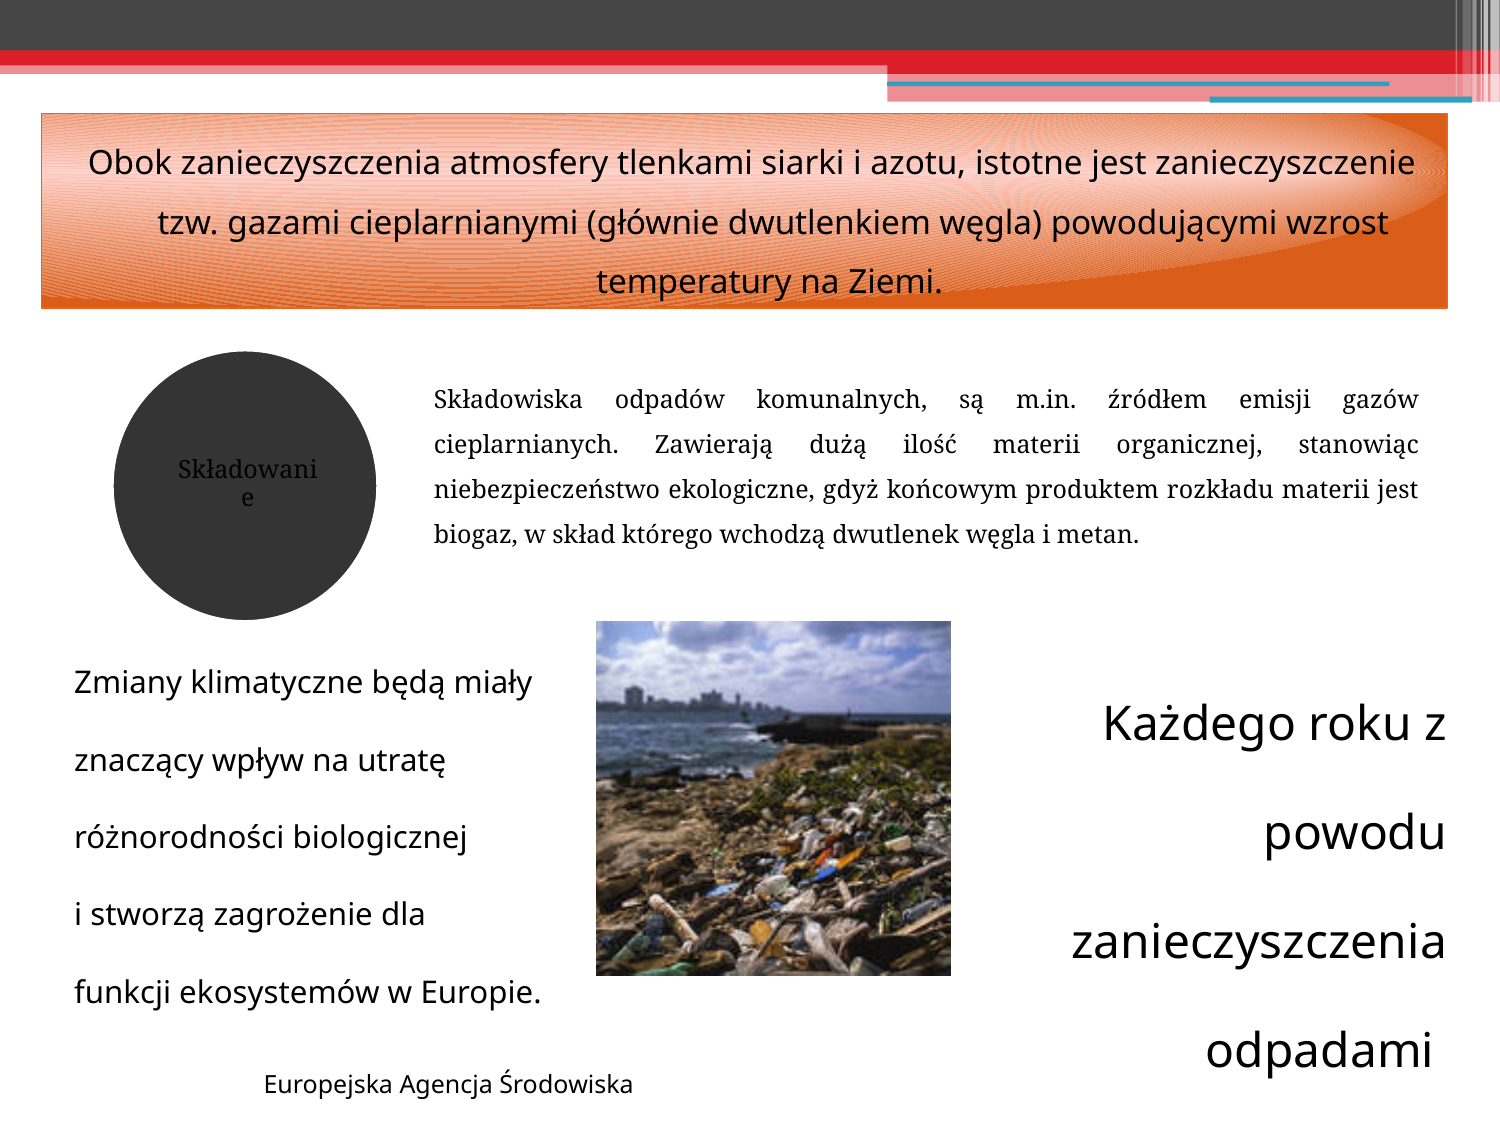

Obok zanieczyszczenia atmosfery tlenkami siarki i azotu, istotne jest zanieczyszczenie tzw. gazami cieplarnianymi (głównie dwutlenkiem węgla) powodującymi wzrost temperatury na Ziemi.
Składowiska odpadów komunalnych, są m.in. źródłem emisji gazów cieplarnianych. Zawierają dużą ilość materii organicznej, stanowiąc niebezpieczeństwo ekologiczne, gdyż końcowym produktem rozkładu materii jest biogaz, w skład którego wchodzą dwutlenek węgla i metan.
Składowanie
Zmiany klimatyczne będą miały
znaczący wpływ na utratę
różnorodności biologicznej
i stworzą zagrożenie dla
funkcji ekosystemów w Europie.
 Europejska Agencja Środowiska
# Każdego roku z powodu zanieczyszczenia odpadami z tworzywa sztucznego i innymi ginie ponad milion ptaków oraz
100 000 ssaków i żółwi morskich.
KOMUNIKAT KE
Plan działania na rzecz zasobooszczędnej Europy
KOM(2011) 571 Bruksela, dnia 20.9.2011